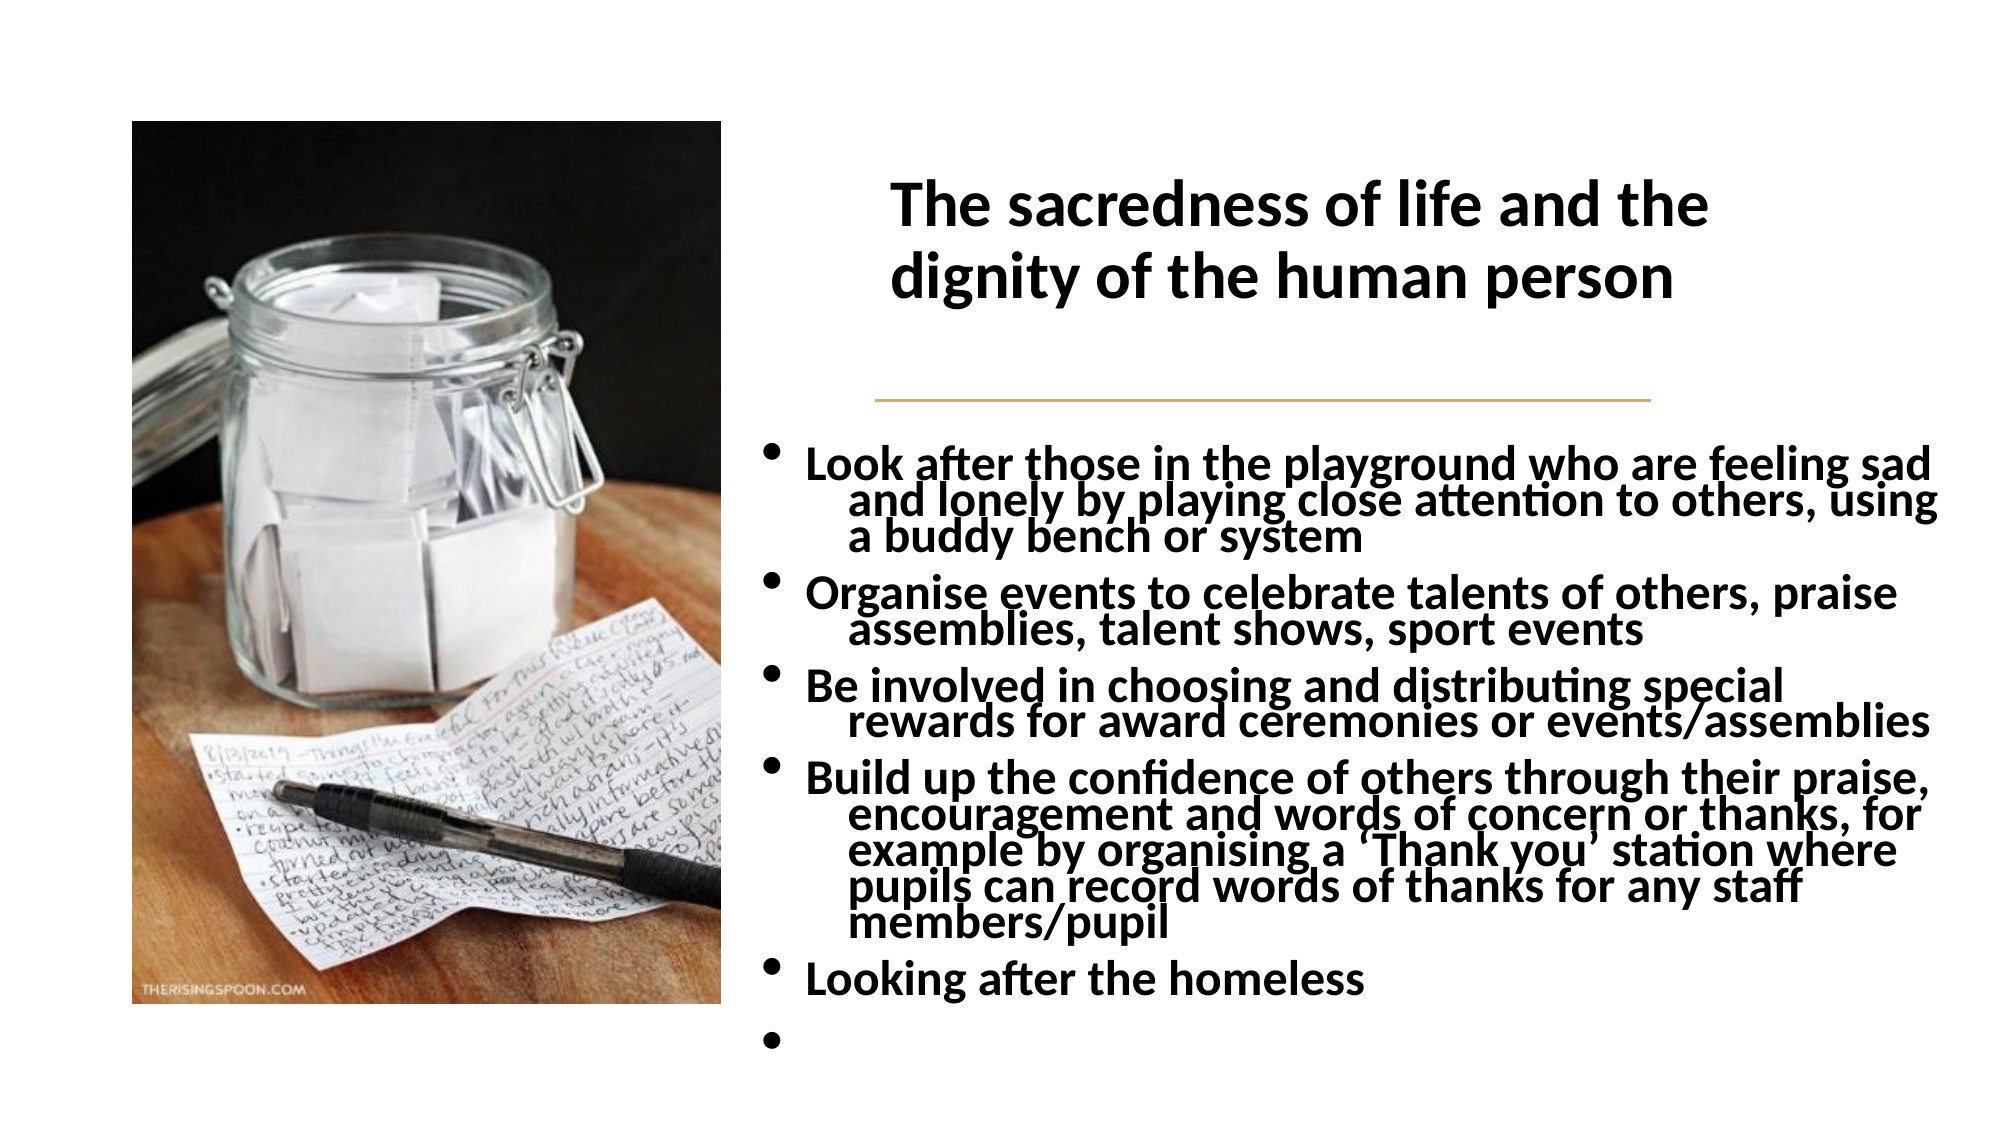

# The sacredness of life and the dignity of the human person
Look after those in the playground who are feeling sad and lonely by playing close attention to others, using a buddy bench or system
Organise events to celebrate talents of others, praise assemblies, talent shows, sport events
Be involved in choosing and distributing special rewards for award ceremonies or events/assemblies
Build up the confidence of others through their praise, encouragement and words of concern or thanks, for example by organising a ‘Thank you’ station where pupils can record words of thanks for any staff members/pupil
Looking after the homeless